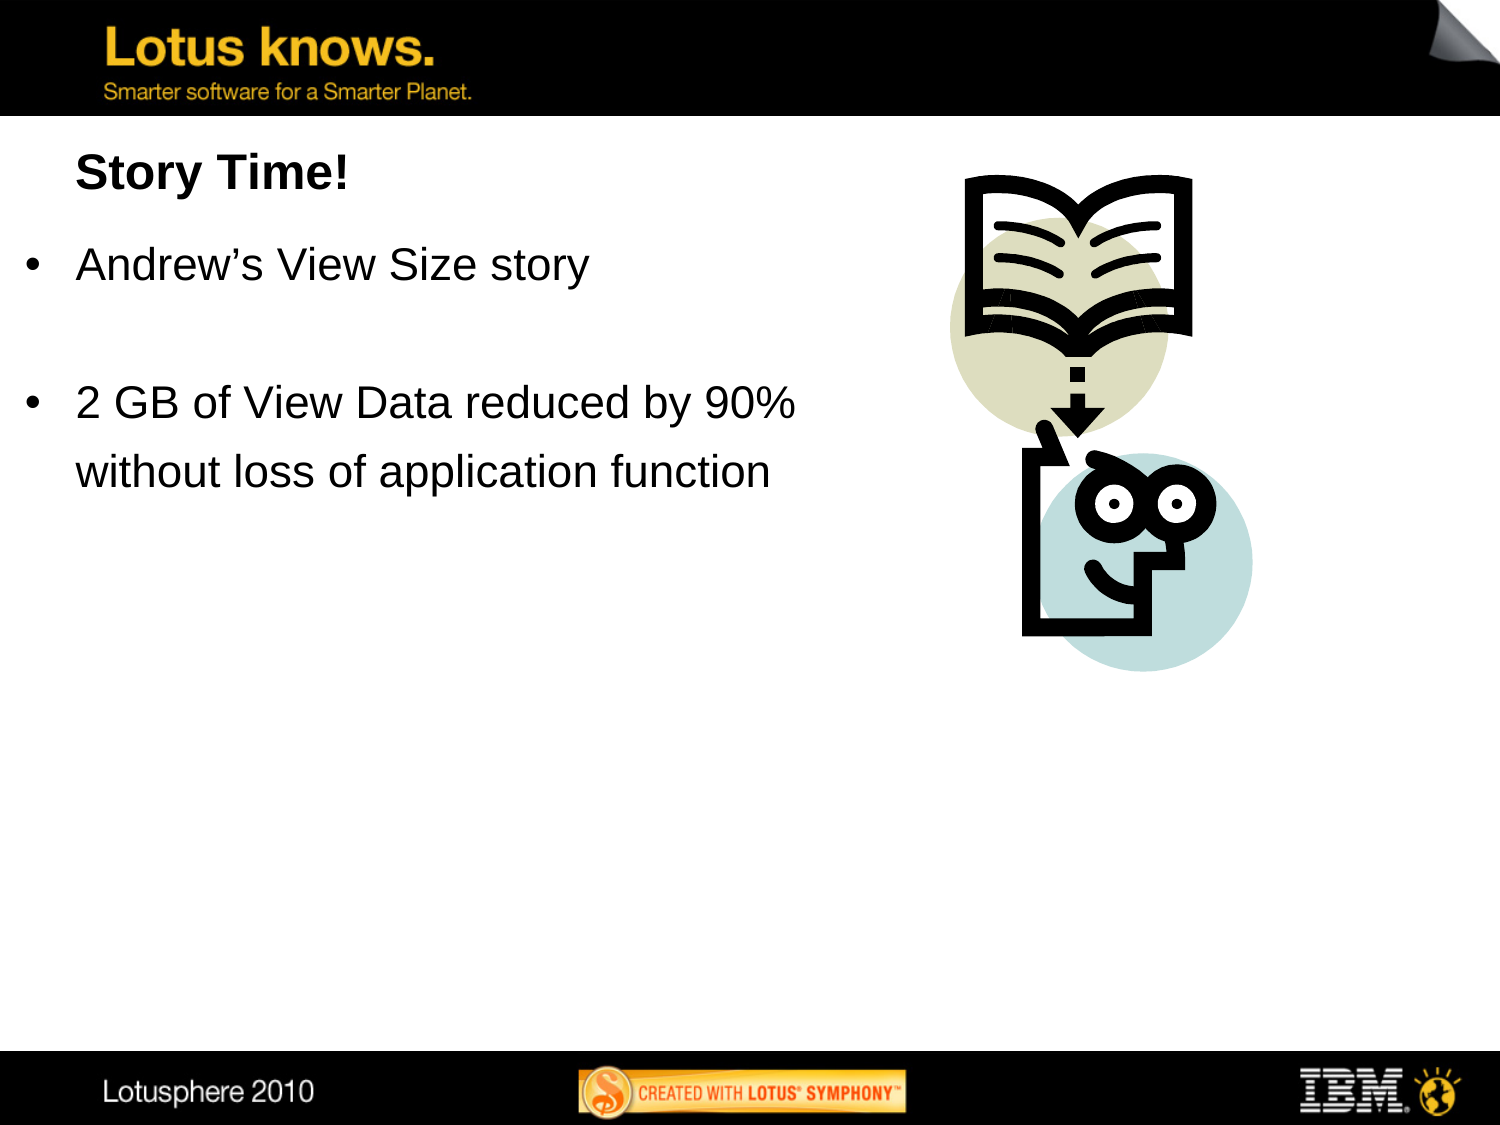

# Story Time!
Andrew’s View Size story
2 GB of View Data reduced by 90%
	without loss of application function